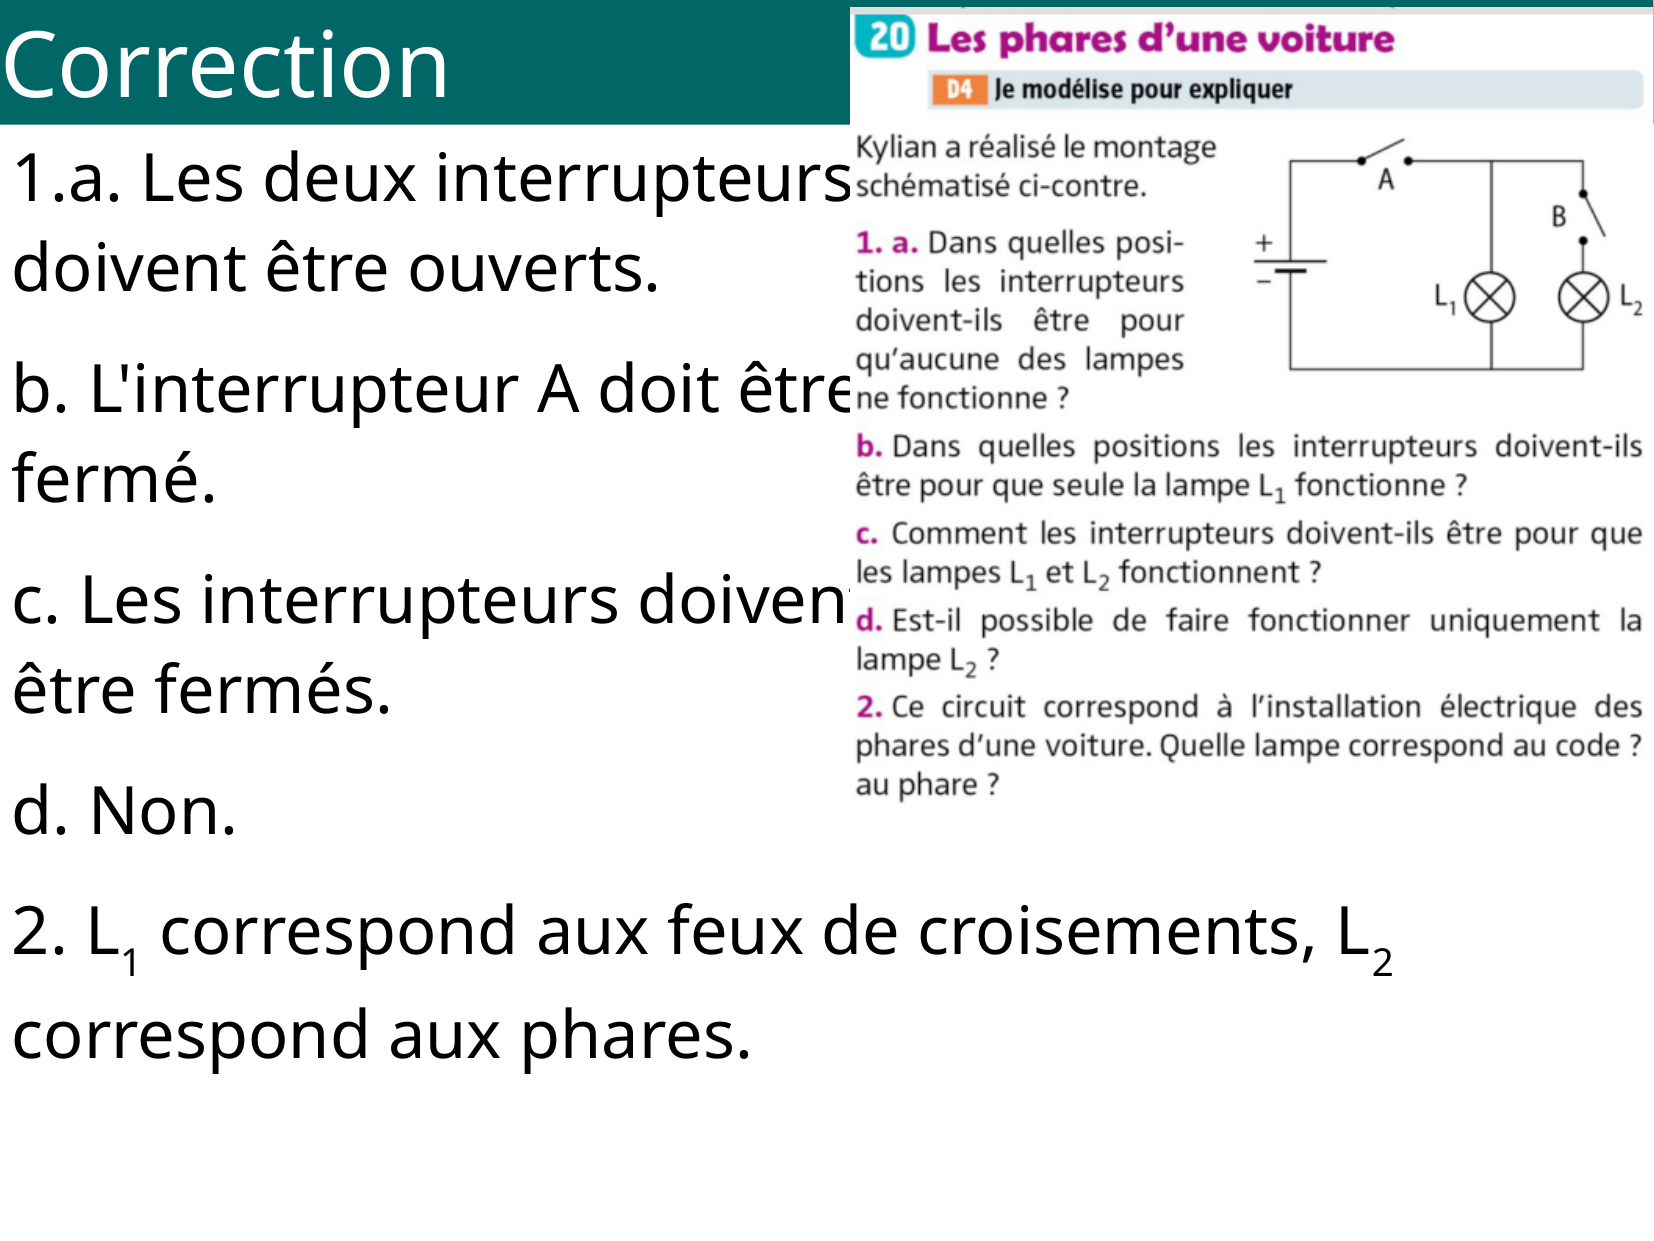

# Correction
1.a. Les deux interrupteurs
doivent être ouverts.
b. L'interrupteur A doit être
fermé.
c. Les interrupteurs doivent
être fermés.
d. Non.
2. L1 correspond aux feux de croisements, L2 correspond aux phares.